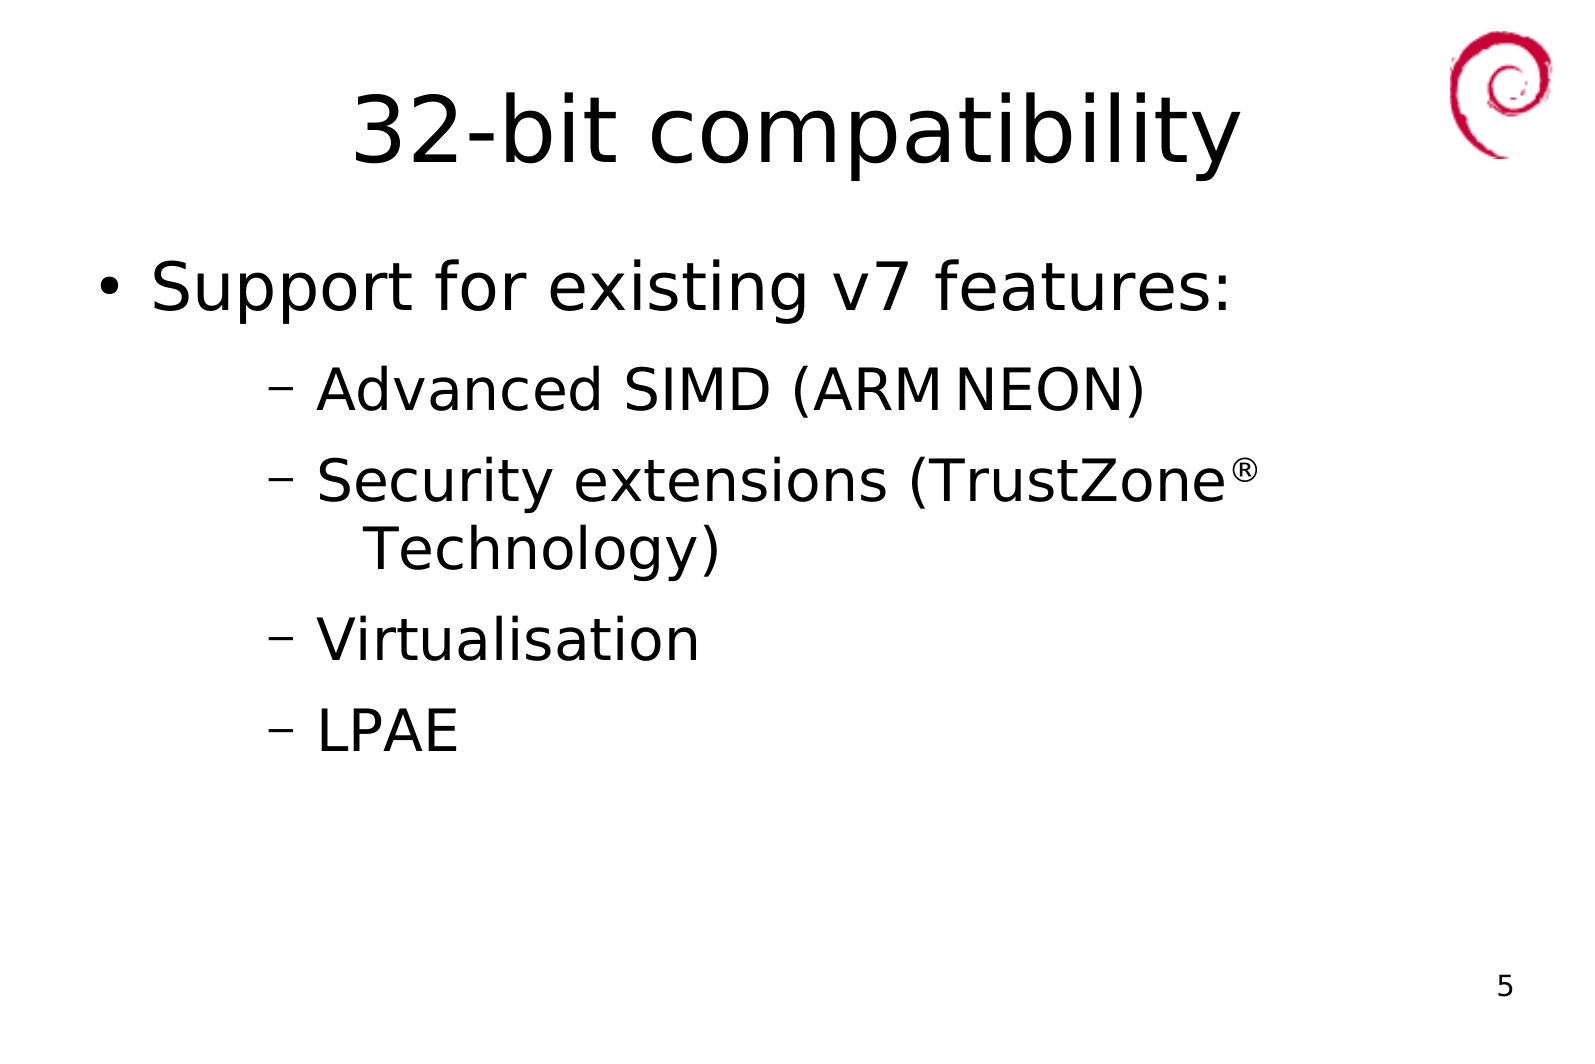

# 32-bit compatibility
Support for existing v7 features:
Advanced SIMD (ARM NEON)
Security extensions (TrustZone® Technology)
Virtualisation
LPAE
5